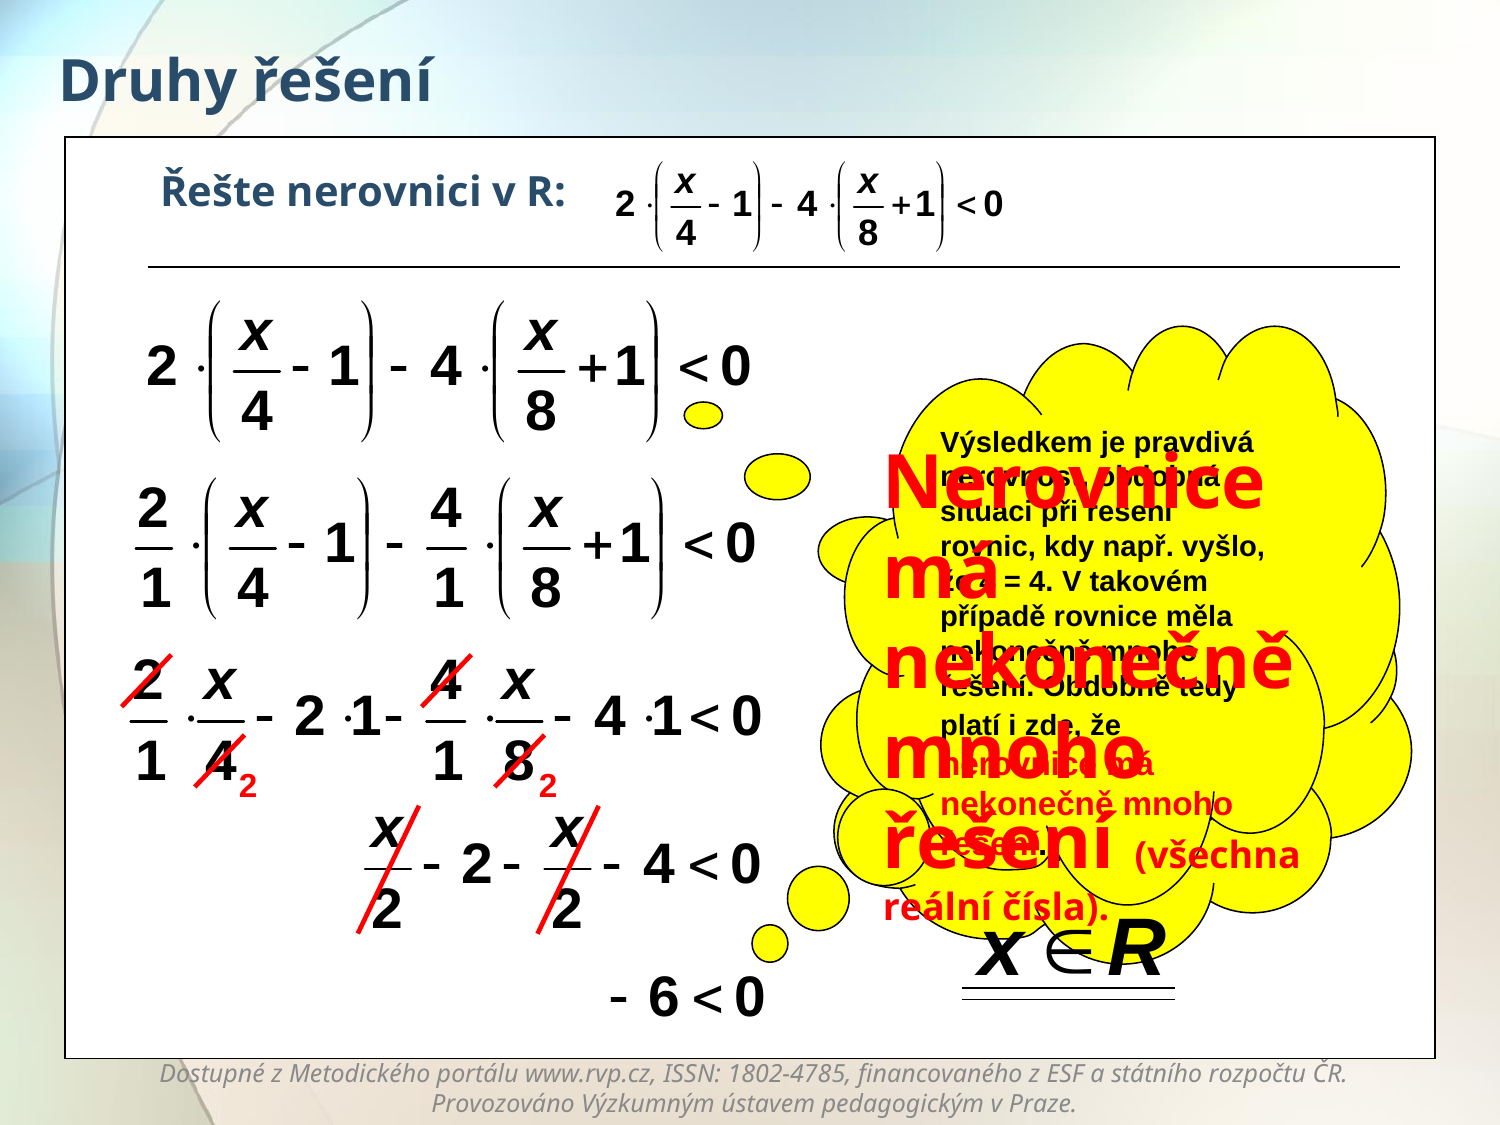

Druhy řešení
# Řešte nerovnici v R:
Výsledkem je pravdivá nerovnost, obdobná situaci při řešení rovnic, kdy např. vyšlo, že 4 = 4. V takovém případě rovnice měla nekonečně mnoho řešení. Obdobně tedy platí i zde, že nerovnice má nekonečně mnoho řešení.
Nejprve se zbavíme závorek, a to tak, že je roznásobíme, přičemž využijeme i možnosti krácení zlomků do kříže.
Nerovnice má nekonečně mnoho řešení (všechna reální čísla).
2
2